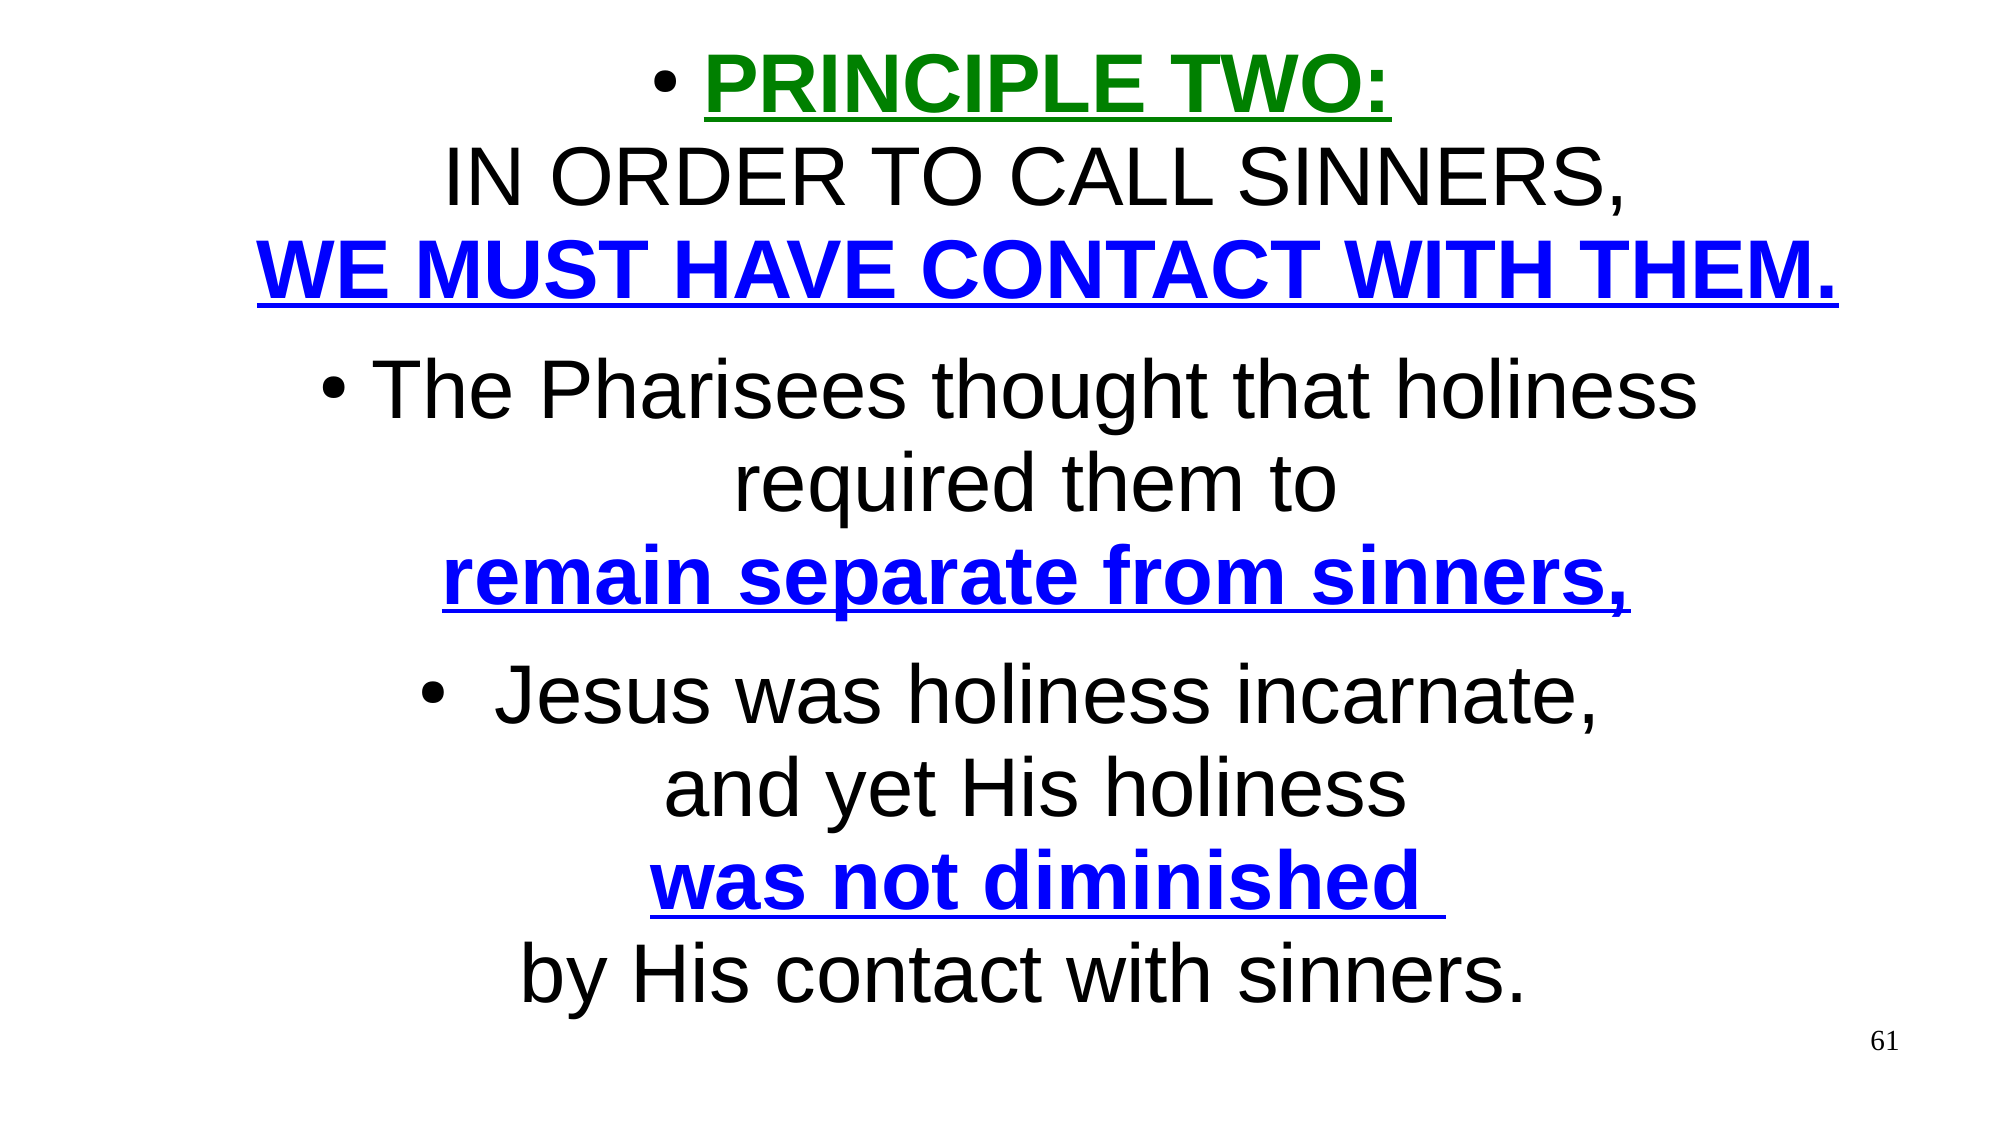

# PRINCIPLE TWO: IN ORDER TO CALL SINNERS, WE MUST HAVE CONTACT WITH THEM.
The Pharisees thought that holiness
required them to
remain separate from sinners,
 Jesus was holiness incarnate,
and yet His holiness
was not diminished
by His contact with sinners.
61